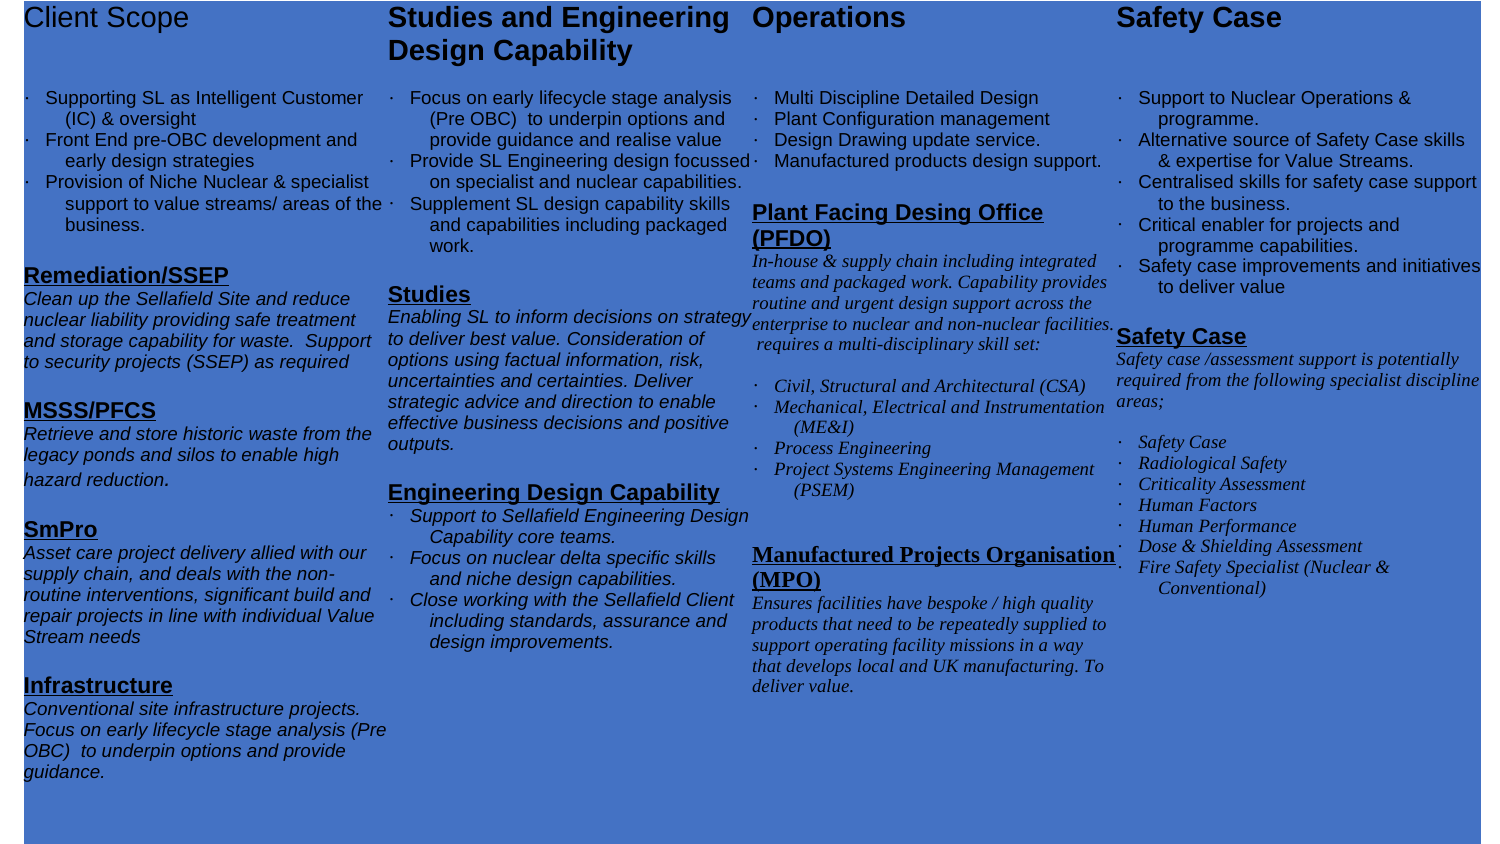

| Client Scope | Studies and Engineering Design Capability | Operations | Safety Case |
| --- | --- | --- | --- |
| Supporting SL as Intelligent Customer (IC) & oversight Front End pre-OBC development and early design strategies Provision of Niche Nuclear & specialist support to value streams/ areas of the business. Remediation/SSEP Clean up the Sellafield Site and reduce nuclear liability providing safe treatment and storage capability for waste. Support to security projects (SSEP) as required MSSS/PFCS Retrieve and store historic waste from the legacy ponds and silos to enable high hazard reduction. SmPro Asset care project delivery allied with our supply chain, and deals with the non-routine interventions, significant build and repair projects in line with individual Value Stream needs Infrastructure Conventional site infrastructure projects. Focus on early lifecycle stage analysis (Pre OBC) to underpin options and provide guidance. | Focus on early lifecycle stage analysis (Pre OBC) to underpin options and provide guidance and realise value Provide SL Engineering design focussed on specialist and nuclear capabilities. Supplement SL design capability skills and capabilities including packaged work. Studies Enabling SL to inform decisions on strategy to deliver best value. Consideration of options using factual information, risk, uncertainties and certainties. Deliver strategic advice and direction to enable effective business decisions and positive outputs. Engineering Design Capability Support to Sellafield Engineering Design Capability core teams. Focus on nuclear delta specific skills and niche design capabilities. Close working with the Sellafield Client including standards, assurance and design improvements. | Multi Discipline Detailed Design Plant Configuration management Design Drawing update service. Manufactured products design support. Plant Facing Desing Office (PFDO) In-house & supply chain including integrated teams and packaged work. Capability provides routine and urgent design support across the enterprise to nuclear and non-nuclear facilities. requires a multi-disciplinary skill set: Civil, Structural and Architectural (CSA) Mechanical, Electrical and Instrumentation (ME&I) Process Engineering Project Systems Engineering Management (PSEM) Manufactured Projects Organisation (MPO) Ensures facilities have bespoke / high quality products that need to be repeatedly supplied to support operating facility missions in a way that develops local and UK manufacturing. To deliver value. | Support to Nuclear Operations & programme. Alternative source of Safety Case skills & expertise for Value Streams. Centralised skills for safety case support to the business. Critical enabler for projects and programme capabilities. Safety case improvements and initiatives to deliver value Safety Case Safety case /assessment support is potentially required from the following specialist discipline areas; Safety Case Radiological Safety Criticality Assessment Human Factors Human Performance Dose & Shielding Assessment Fire Safety Specialist (Nuclear & Conventional) |